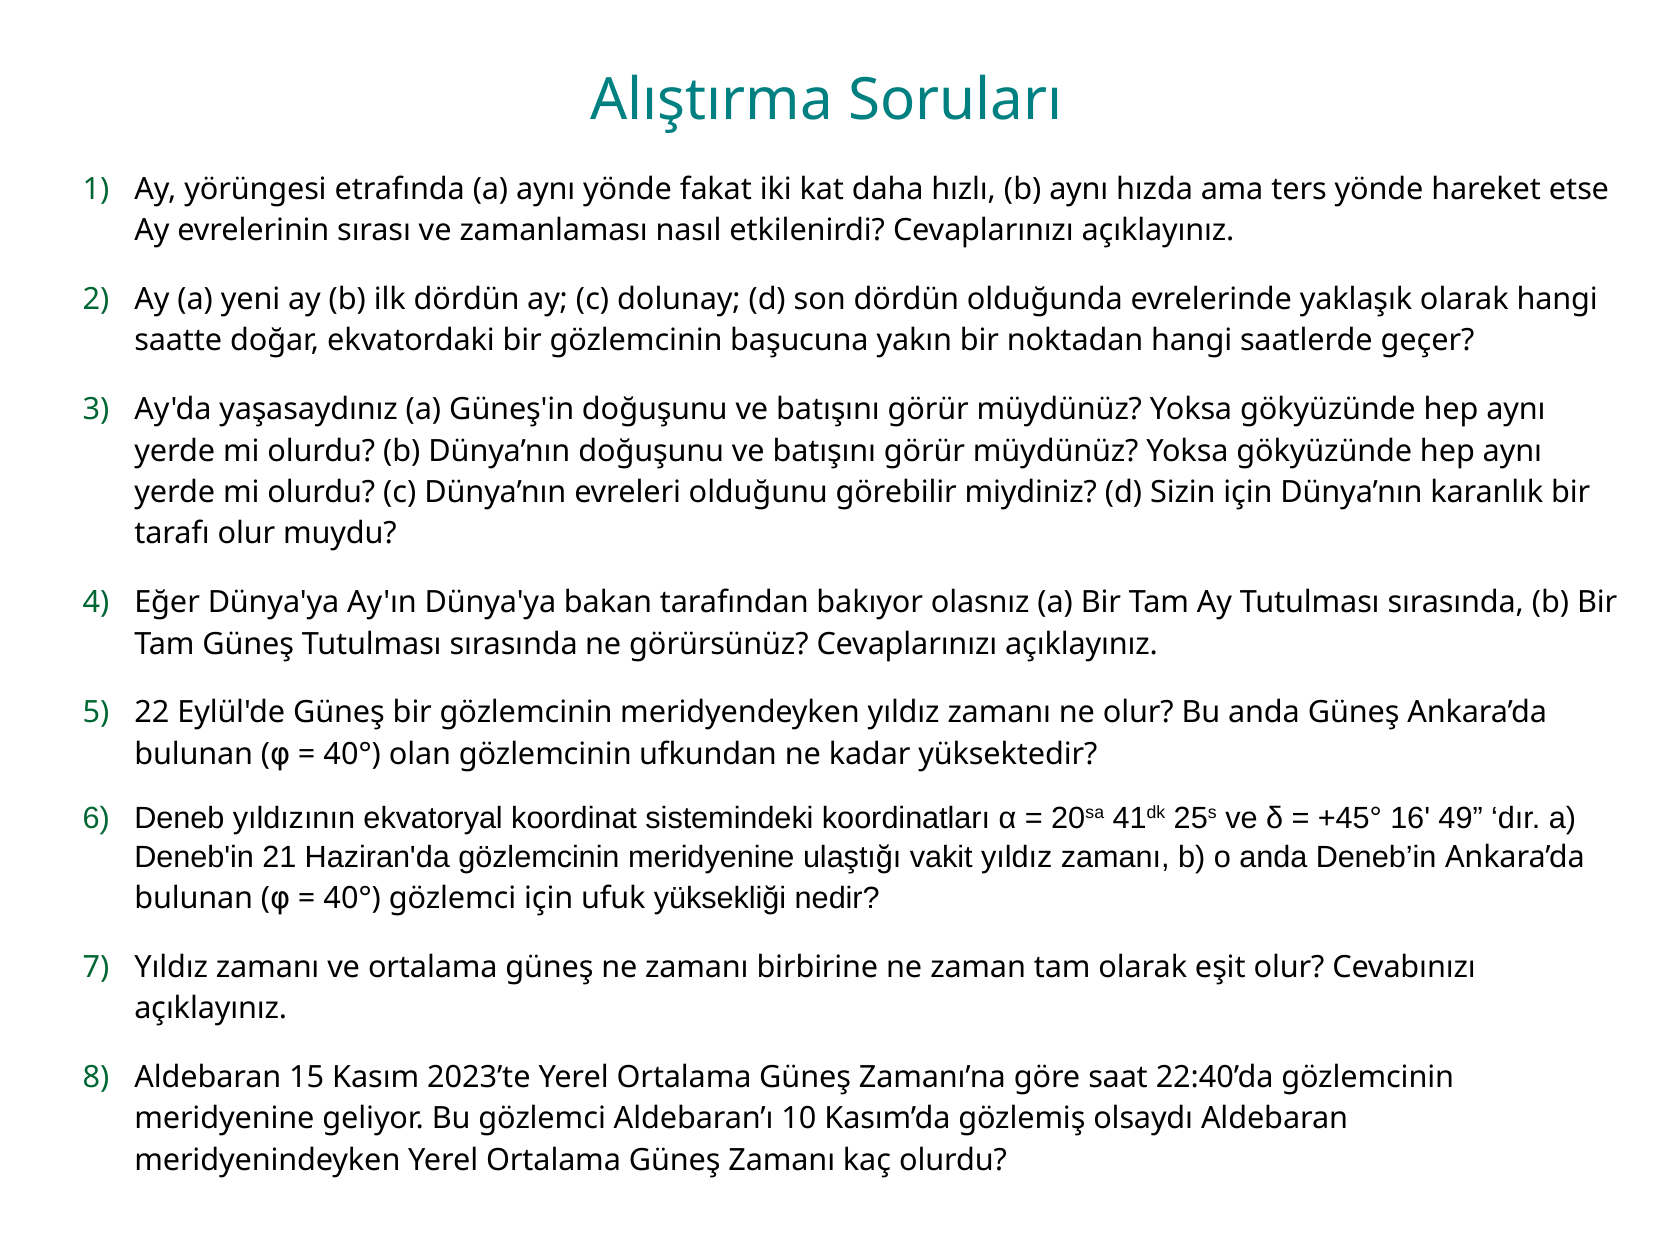

# Alıştırma Soruları
Ay, yörüngesi etrafında (a) aynı yönde fakat iki kat daha hızlı, (b) aynı hızda ama ters yönde hareket etse Ay evrelerinin sırası ve zamanlaması nasıl etkilenirdi? Cevaplarınızı açıklayınız.
Ay (a) yeni ay (b) ilk dördün ay; (c) dolunay; (d) son dördün olduğunda evrelerinde yaklaşık olarak hangi saatte doğar, ekvatordaki bir gözlemcinin başucuna yakın bir noktadan hangi saatlerde geçer?
Ay'da yaşasaydınız (a) Güneş'in doğuşunu ve batışını görür müydünüz? Yoksa gökyüzünde hep aynı yerde mi olurdu? (b) Dünya’nın doğuşunu ve batışını görür müydünüz? Yoksa gökyüzünde hep aynı yerde mi olurdu? (c) Dünya’nın evreleri olduğunu görebilir miydiniz? (d) Sizin için Dünya’nın karanlık bir tarafı olur muydu?
Eğer Dünya'ya Ay'ın Dünya'ya bakan tarafından bakıyor olasnız (a) Bir Tam Ay Tutulması sırasında, (b) Bir Tam Güneş Tutulması sırasında ne görürsünüz? Cevaplarınızı açıklayınız.
22 Eylül'de Güneş bir gözlemcinin meridyendeyken yıldız zamanı ne olur? Bu anda Güneş Ankara’da bulunan (φ = 40°) olan gözlemcinin ufkundan ne kadar yüksektedir?
Deneb yıldızının ekvatoryal koordinat sistemindeki koordinatları α = 20sa 41dk 25s ve δ = +45° 16' 49” ‘dır. a) Deneb'in 21 Haziran'da gözlemcinin meridyenine ulaştığı vakit yıldız zamanı, b) o anda Deneb’in Ankara’da bulunan (φ = 40°) gözlemci için ufuk yüksekliği nedir?
Yıldız zamanı ve ortalama güneş ne ​​zamanı birbirine ne zaman tam olarak eşit olur? Cevabınızı açıklayınız.
Aldebaran 15 Kasım 2023’te Yerel Ortalama Güneş Zamanı’na göre saat 22:40’da gözlemcinin meridyenine geliyor. Bu gözlemci Aldebaran’ı 10 Kasım’da gözlemiş olsaydı Aldebaran meridyenindeyken Yerel Ortalama Güneş Zamanı kaç olurdu?